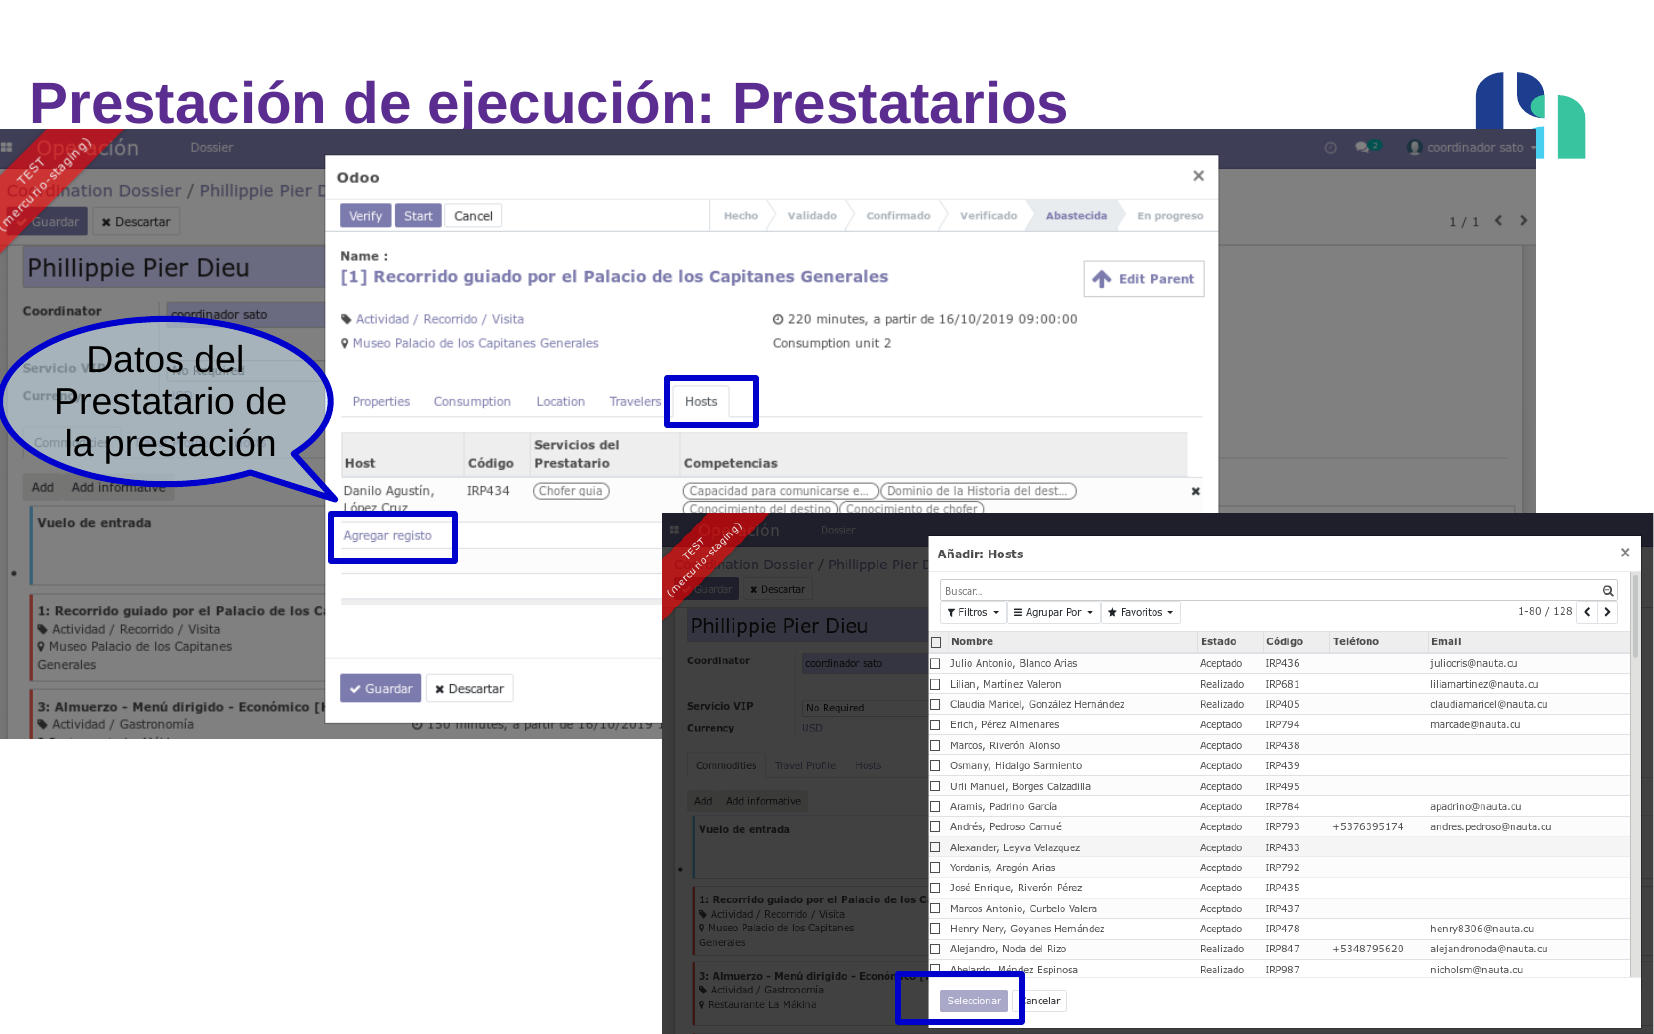

Prestación de ejecución: Prestatarios
Datos del
 Prestatario de
 la prestación
23